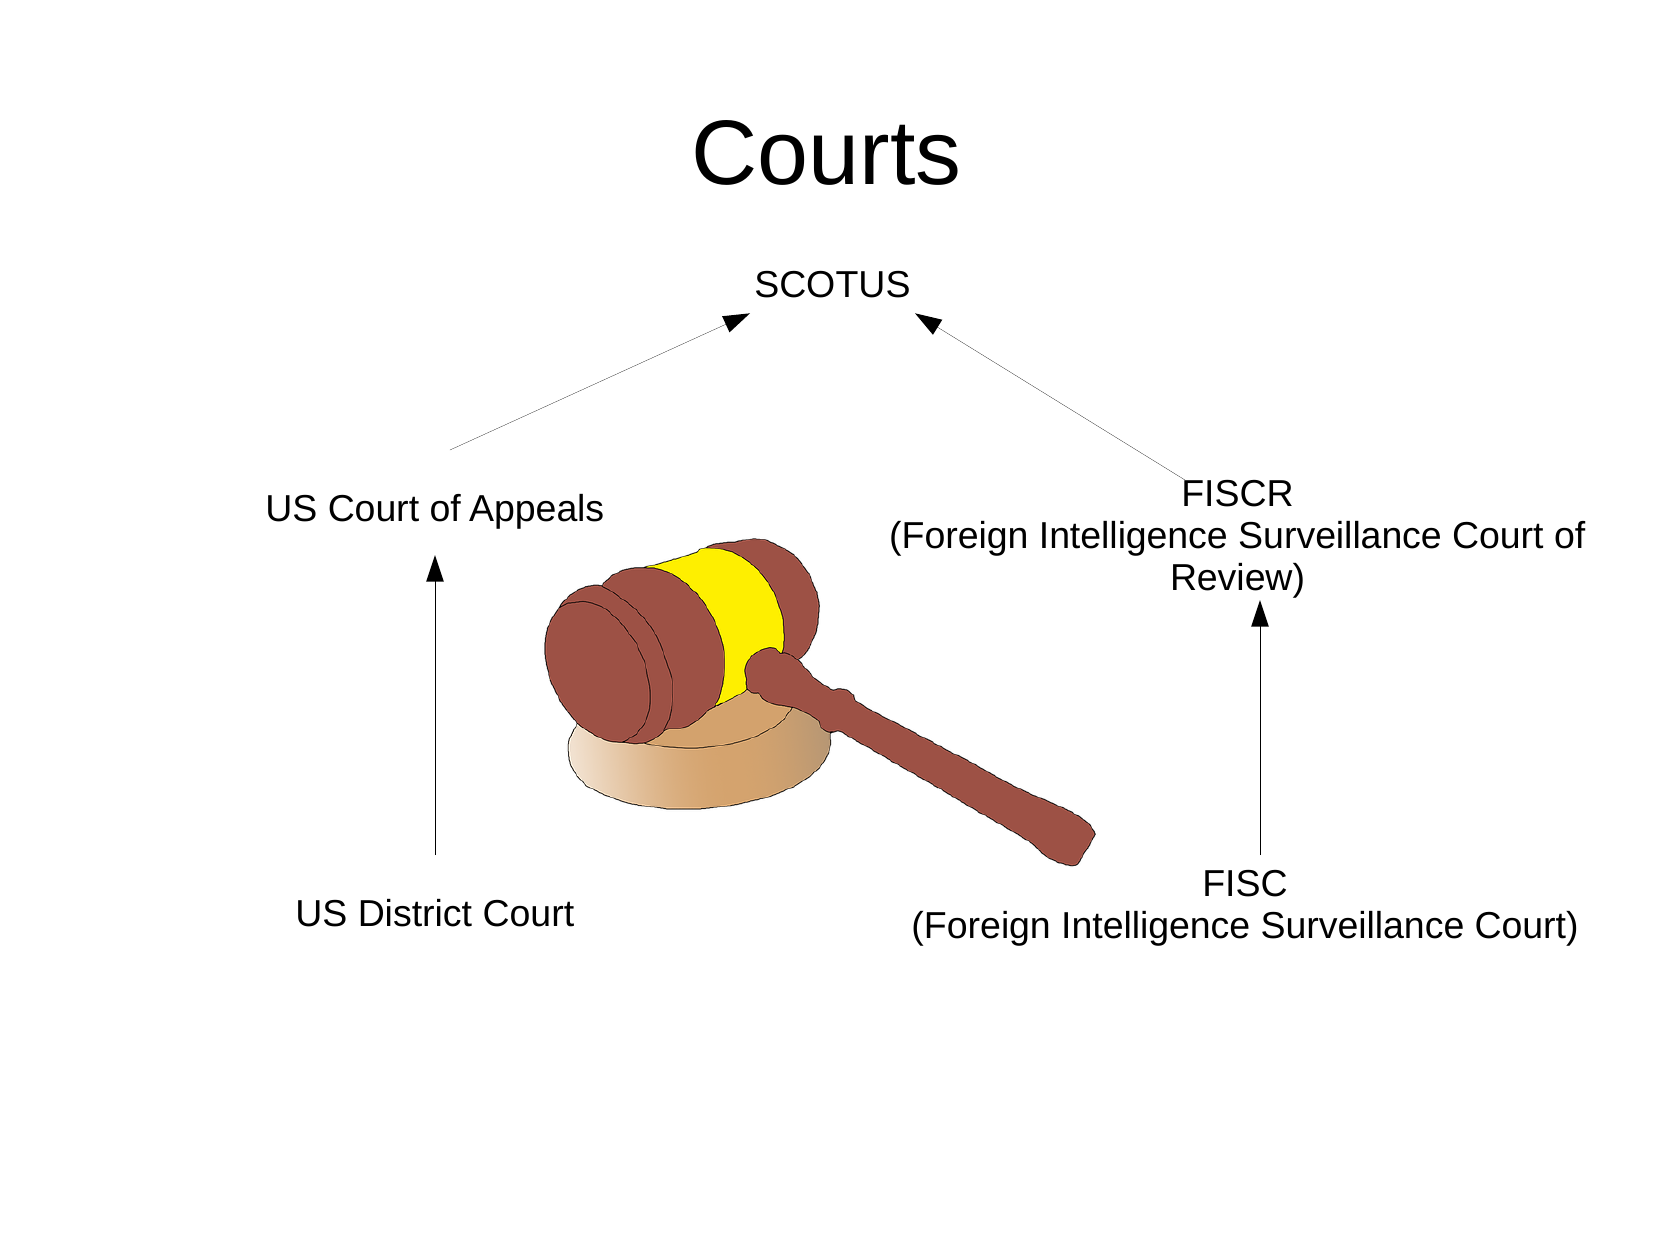

# Courts
SCOTUS
FISCR
(Foreign Intelligence Surveillance Court of Review)
US Court of Appeals
FISC
(Foreign Intelligence Surveillance Court)
US District Court